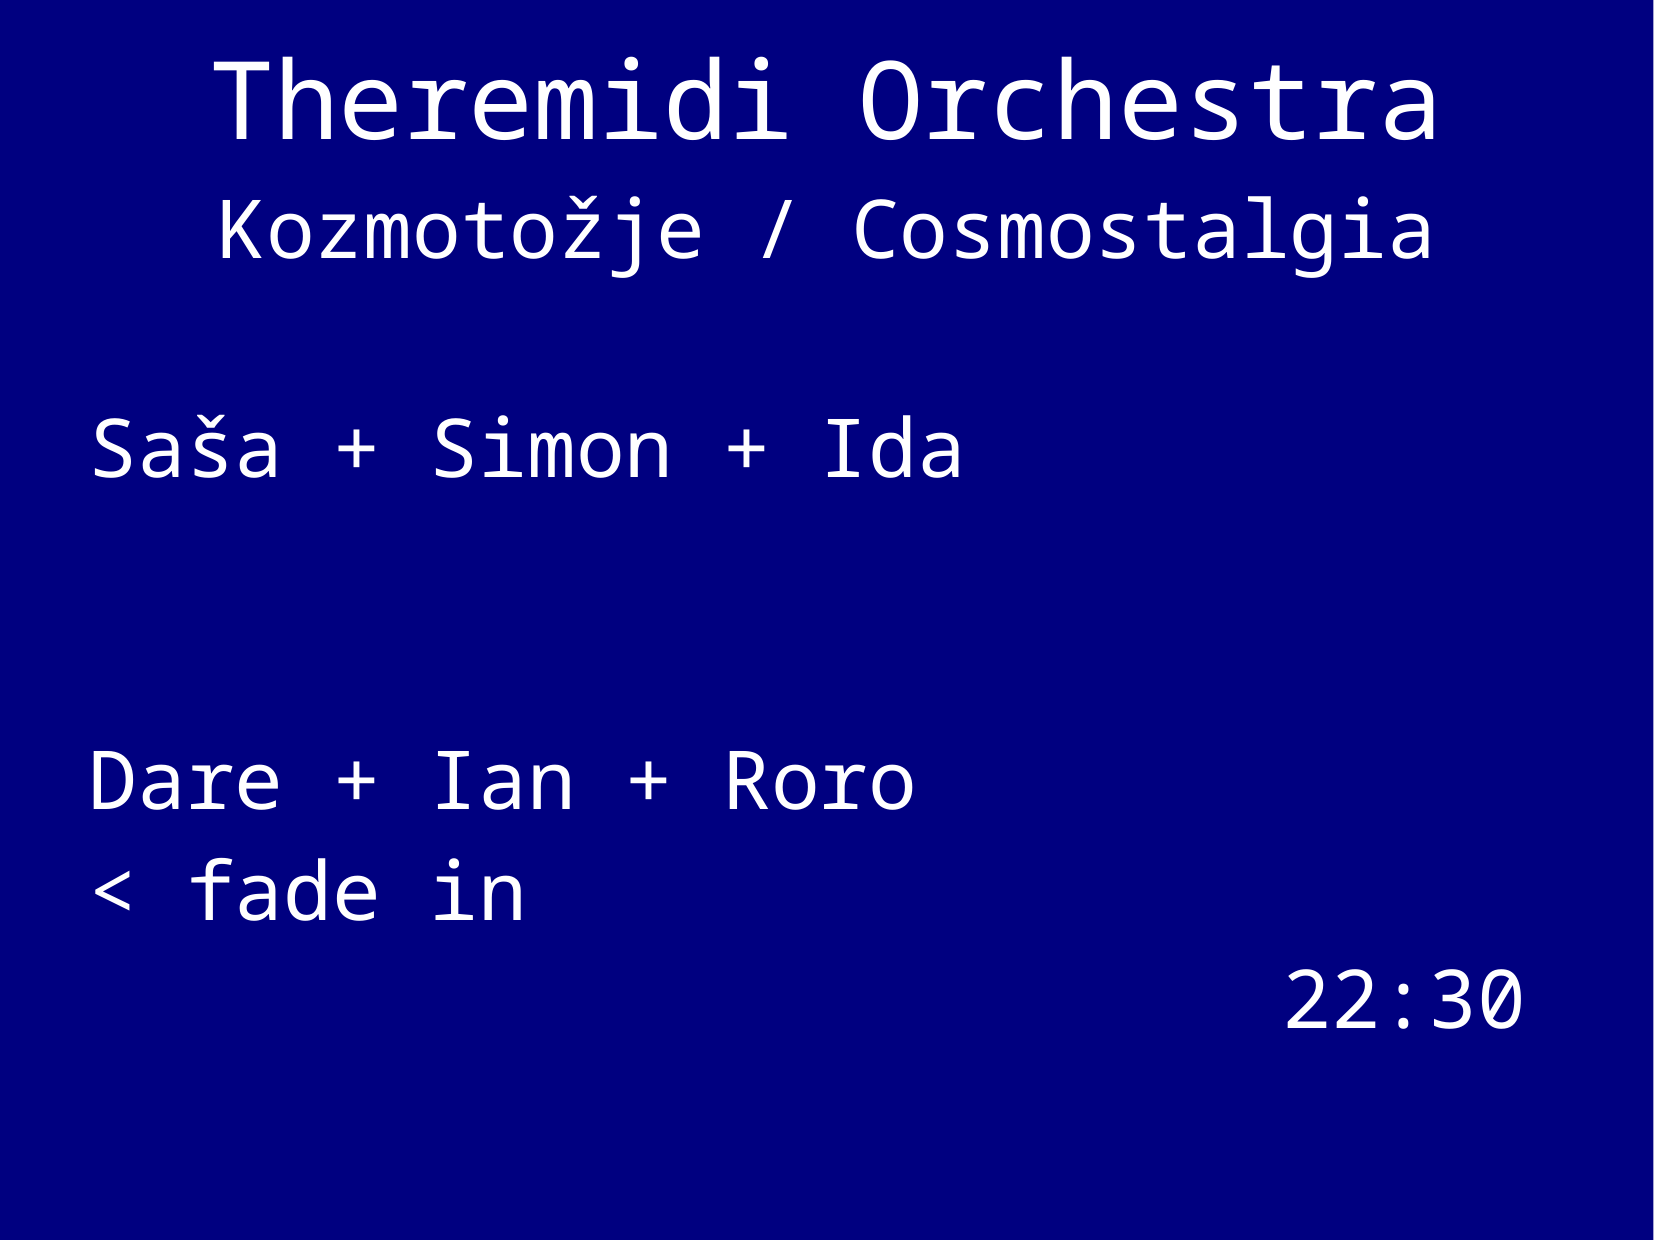

# Theremidi Orchestra Kozmotožje / Cosmostalgia
Saša + Simon + Ida
Dare + Ian + Roro
< fade in
22:30